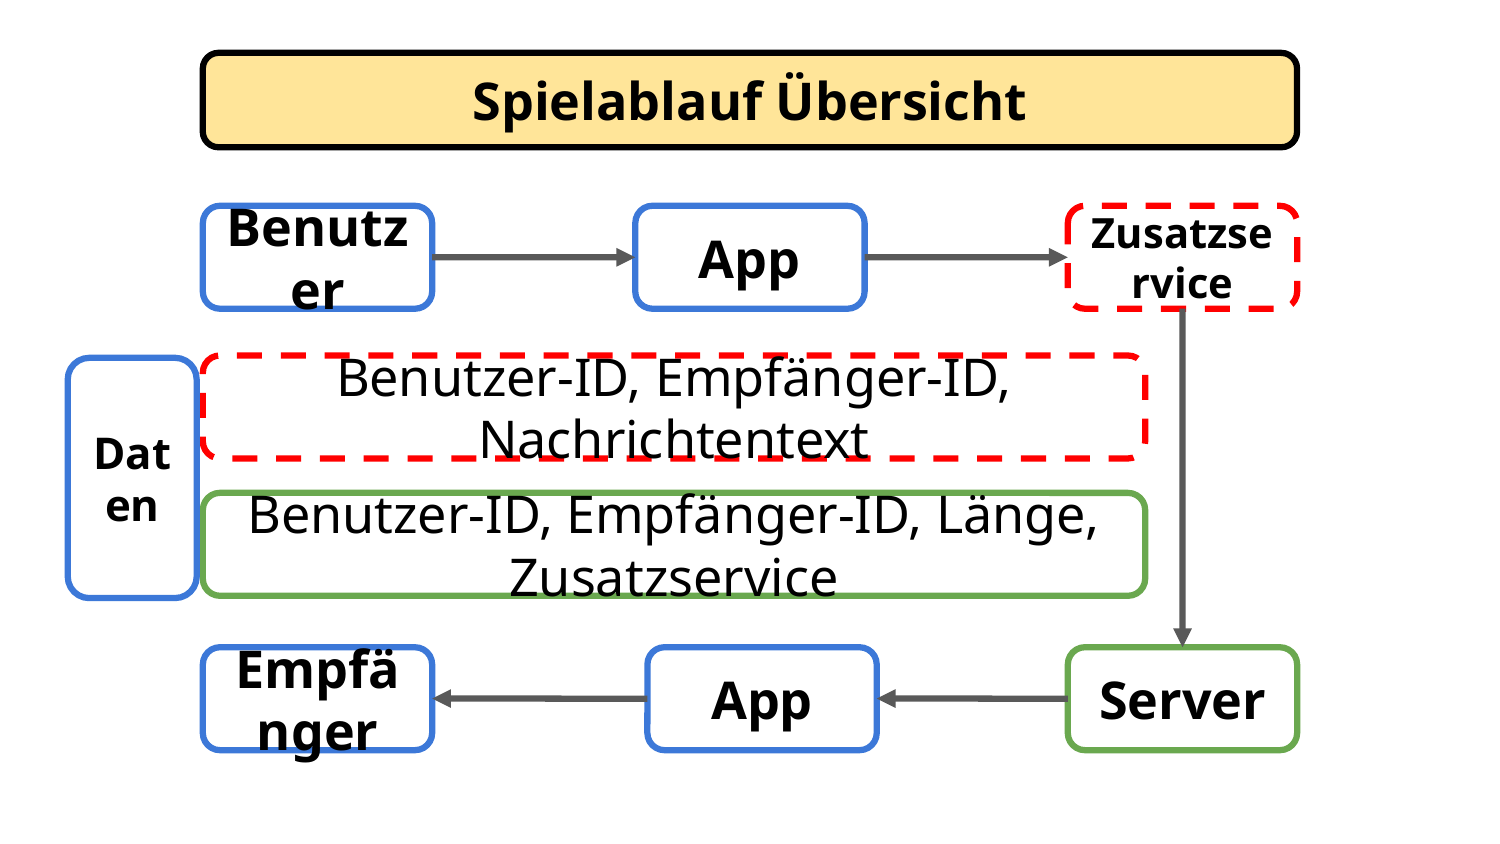

Spielablauf Übersicht
Benutzer
App
Zusatzservice
Benutzer-ID, Empfänger-ID, Nachrichtentext
Daten
Benutzer-ID, Empfänger-ID, Länge, Zusatzservice
Empfänger
App
Server